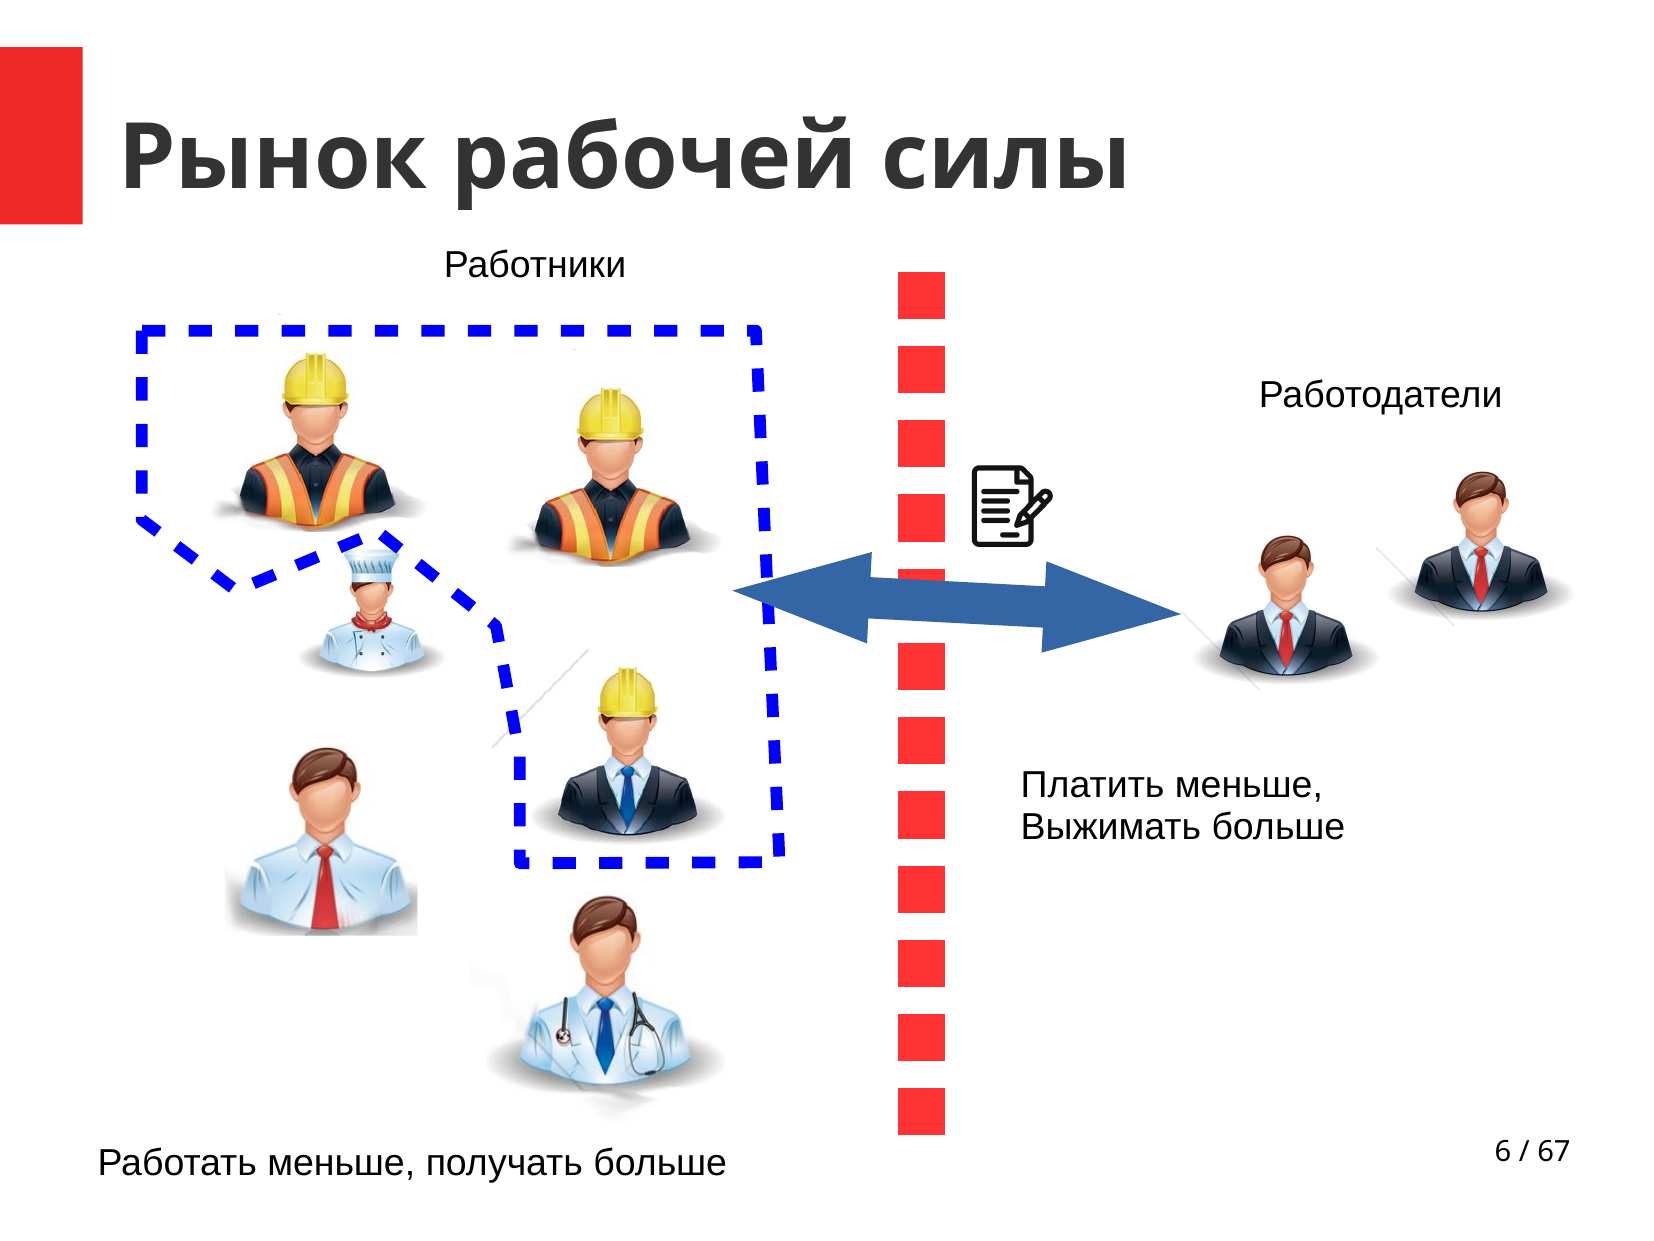

# Рынок рабочей силы
Работники
Работодатели
Платить меньше,
Выжимать больше
6
Работать меньше, получать больше